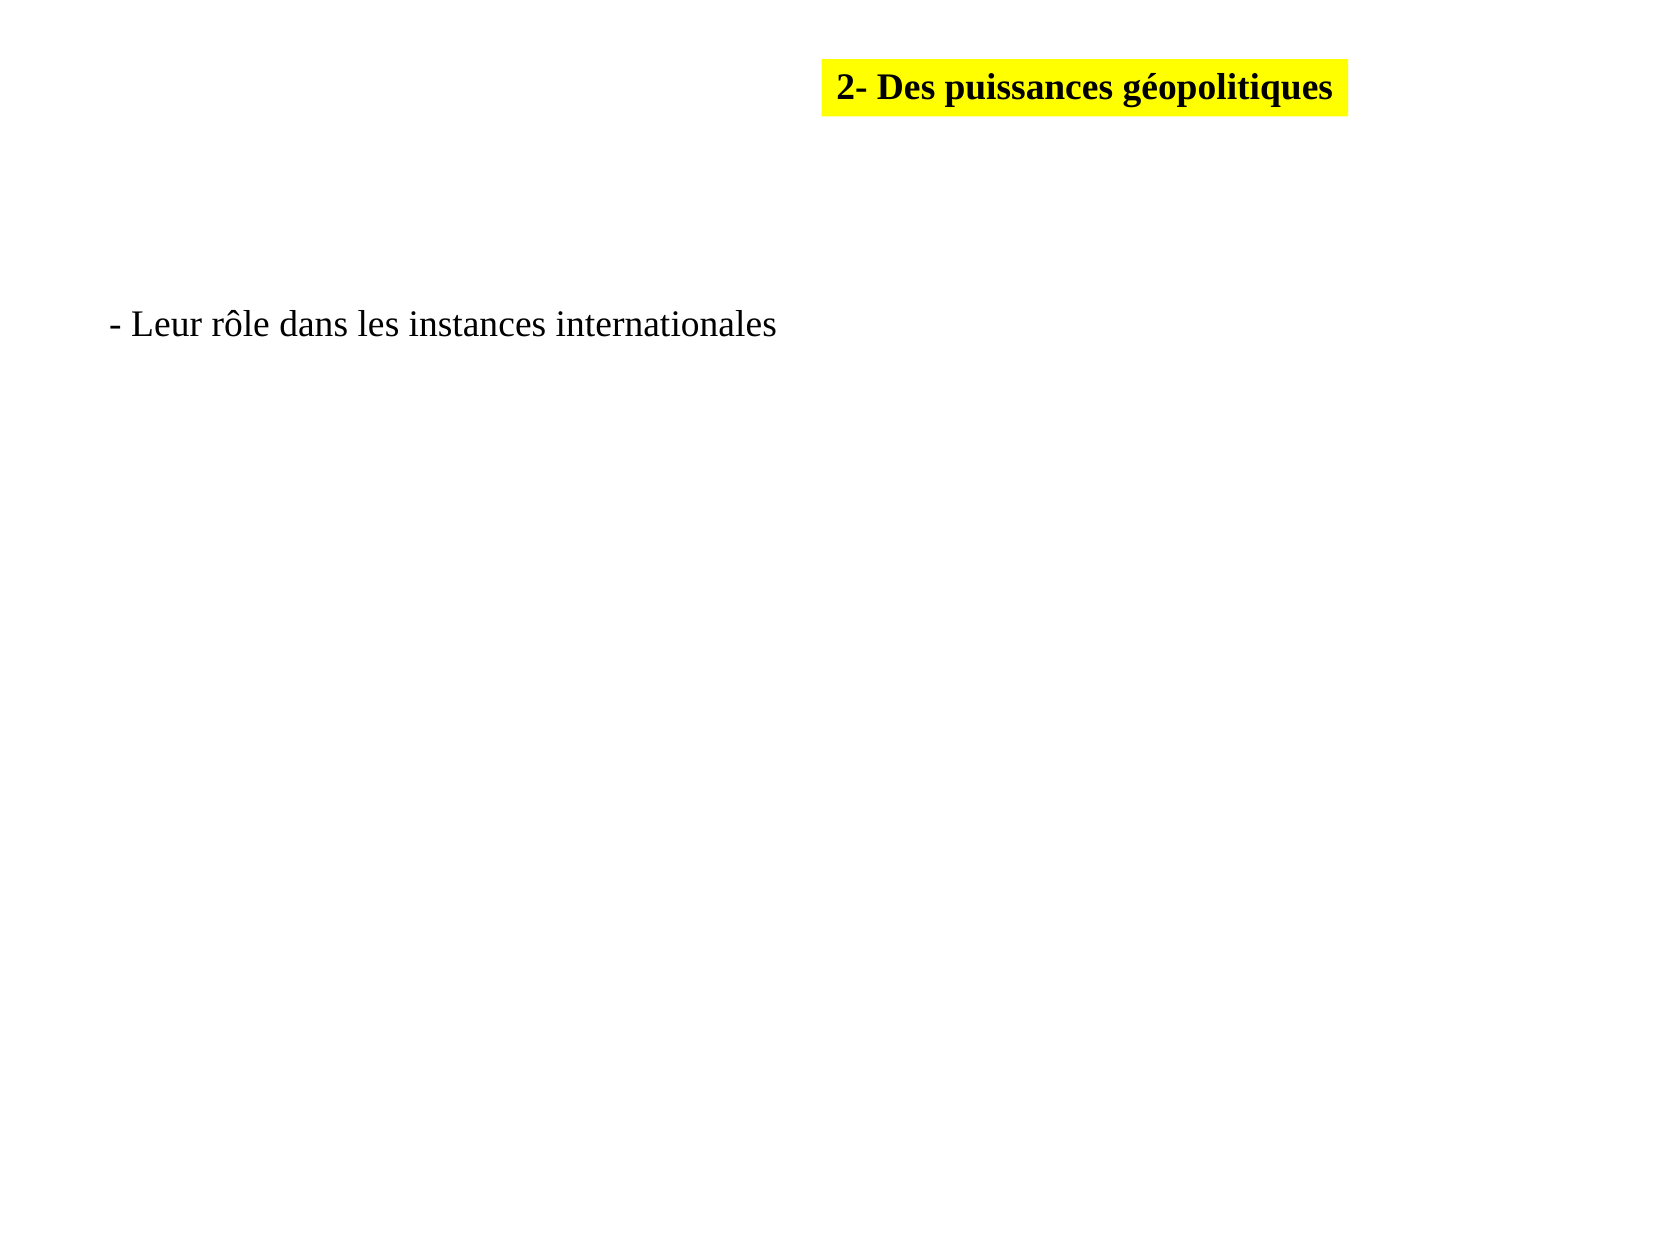

2- Des puissances géopolitiques
- Leur rôle dans les instances internationales